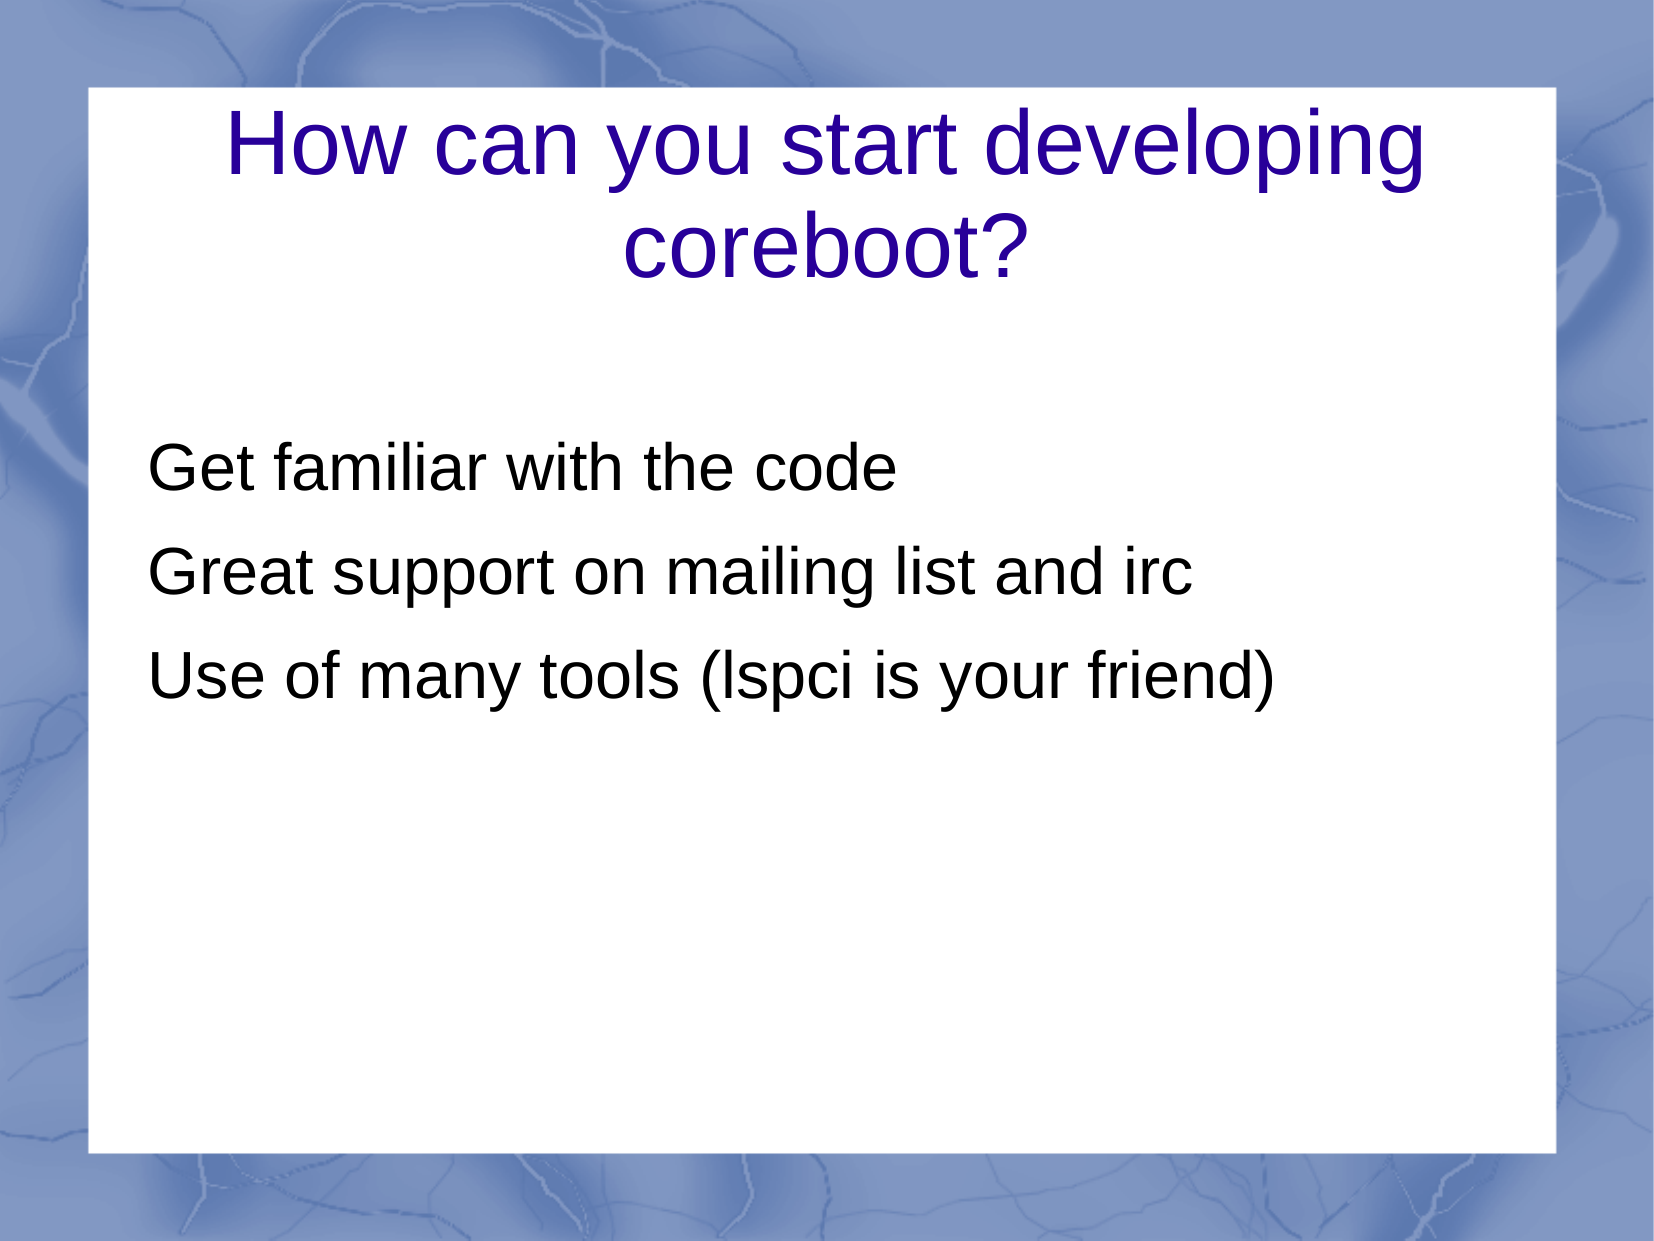

# How can you start developing coreboot?
Get familiar with the code
Great support on mailing list and irc
Use of many tools (lspci is your friend)